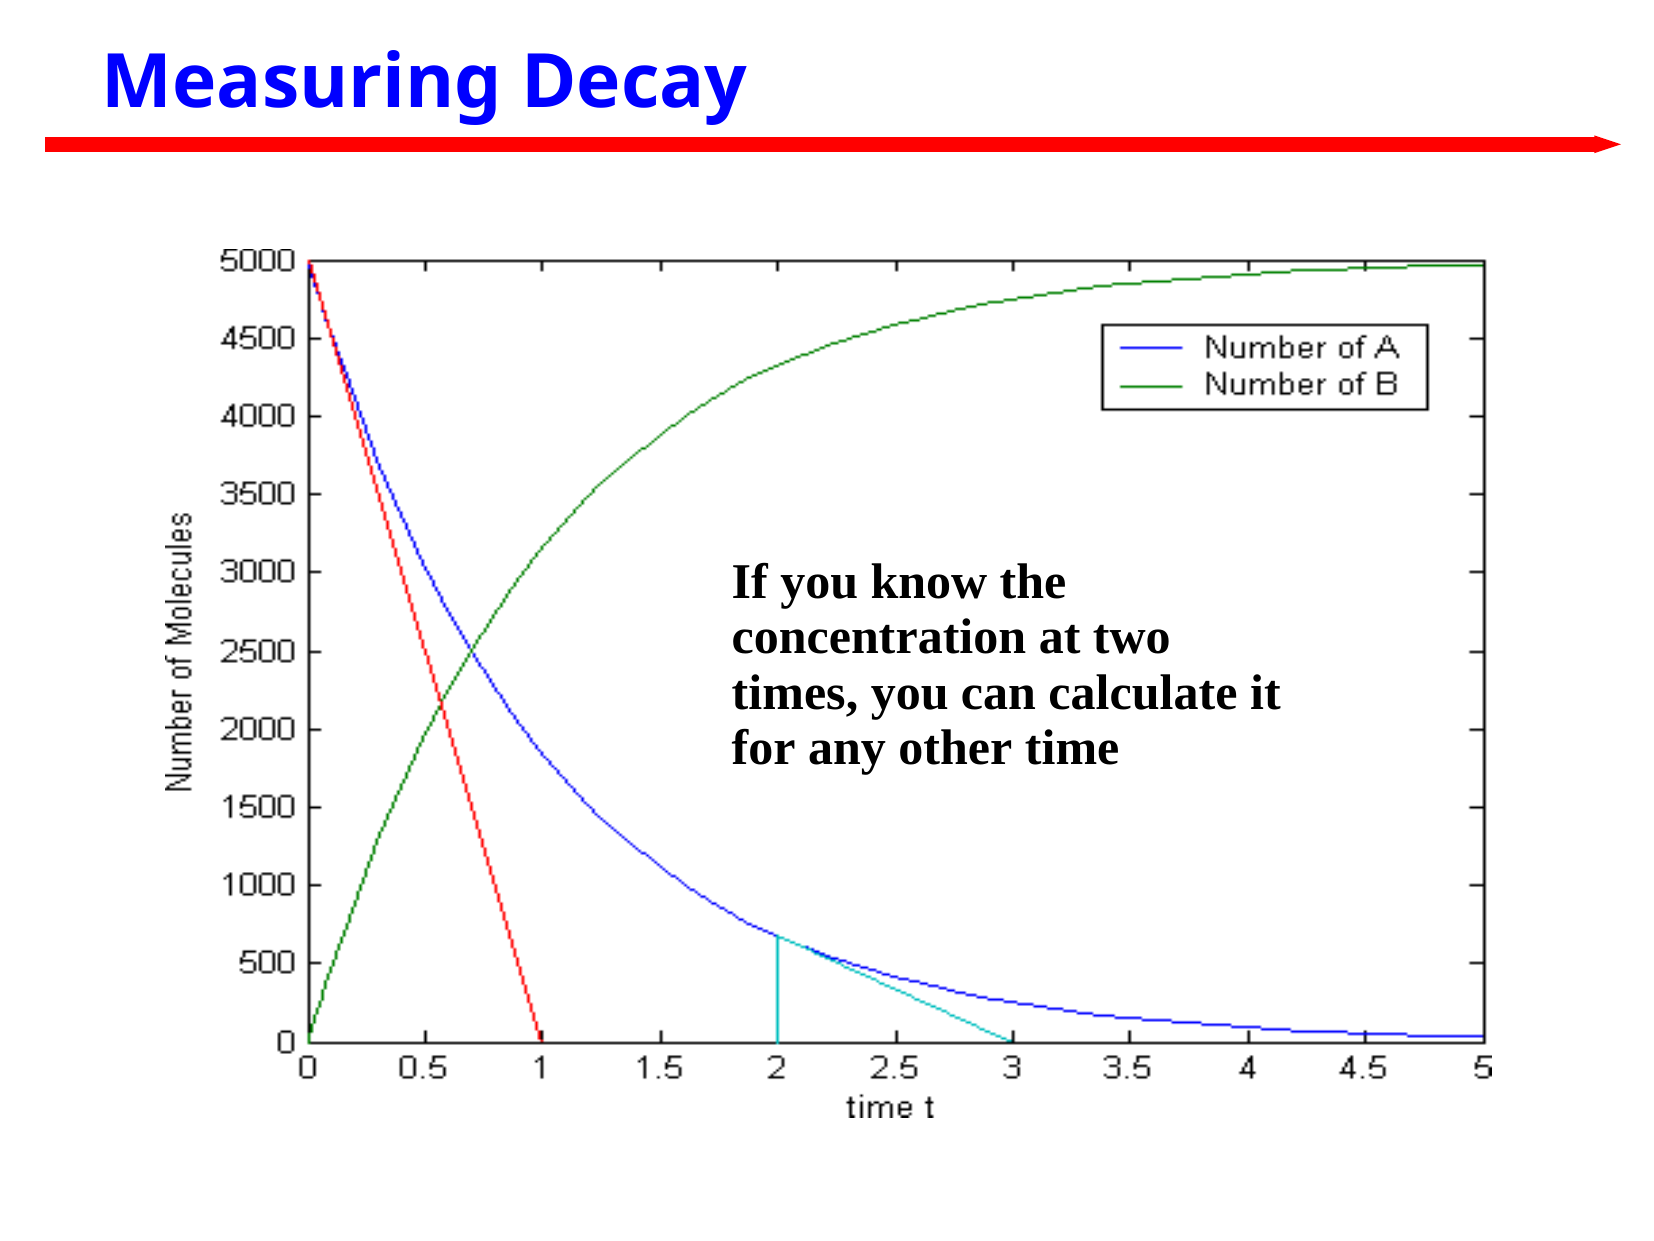

# Measuring Decay
If you know the concentration at two times, you can calculate it for any other time